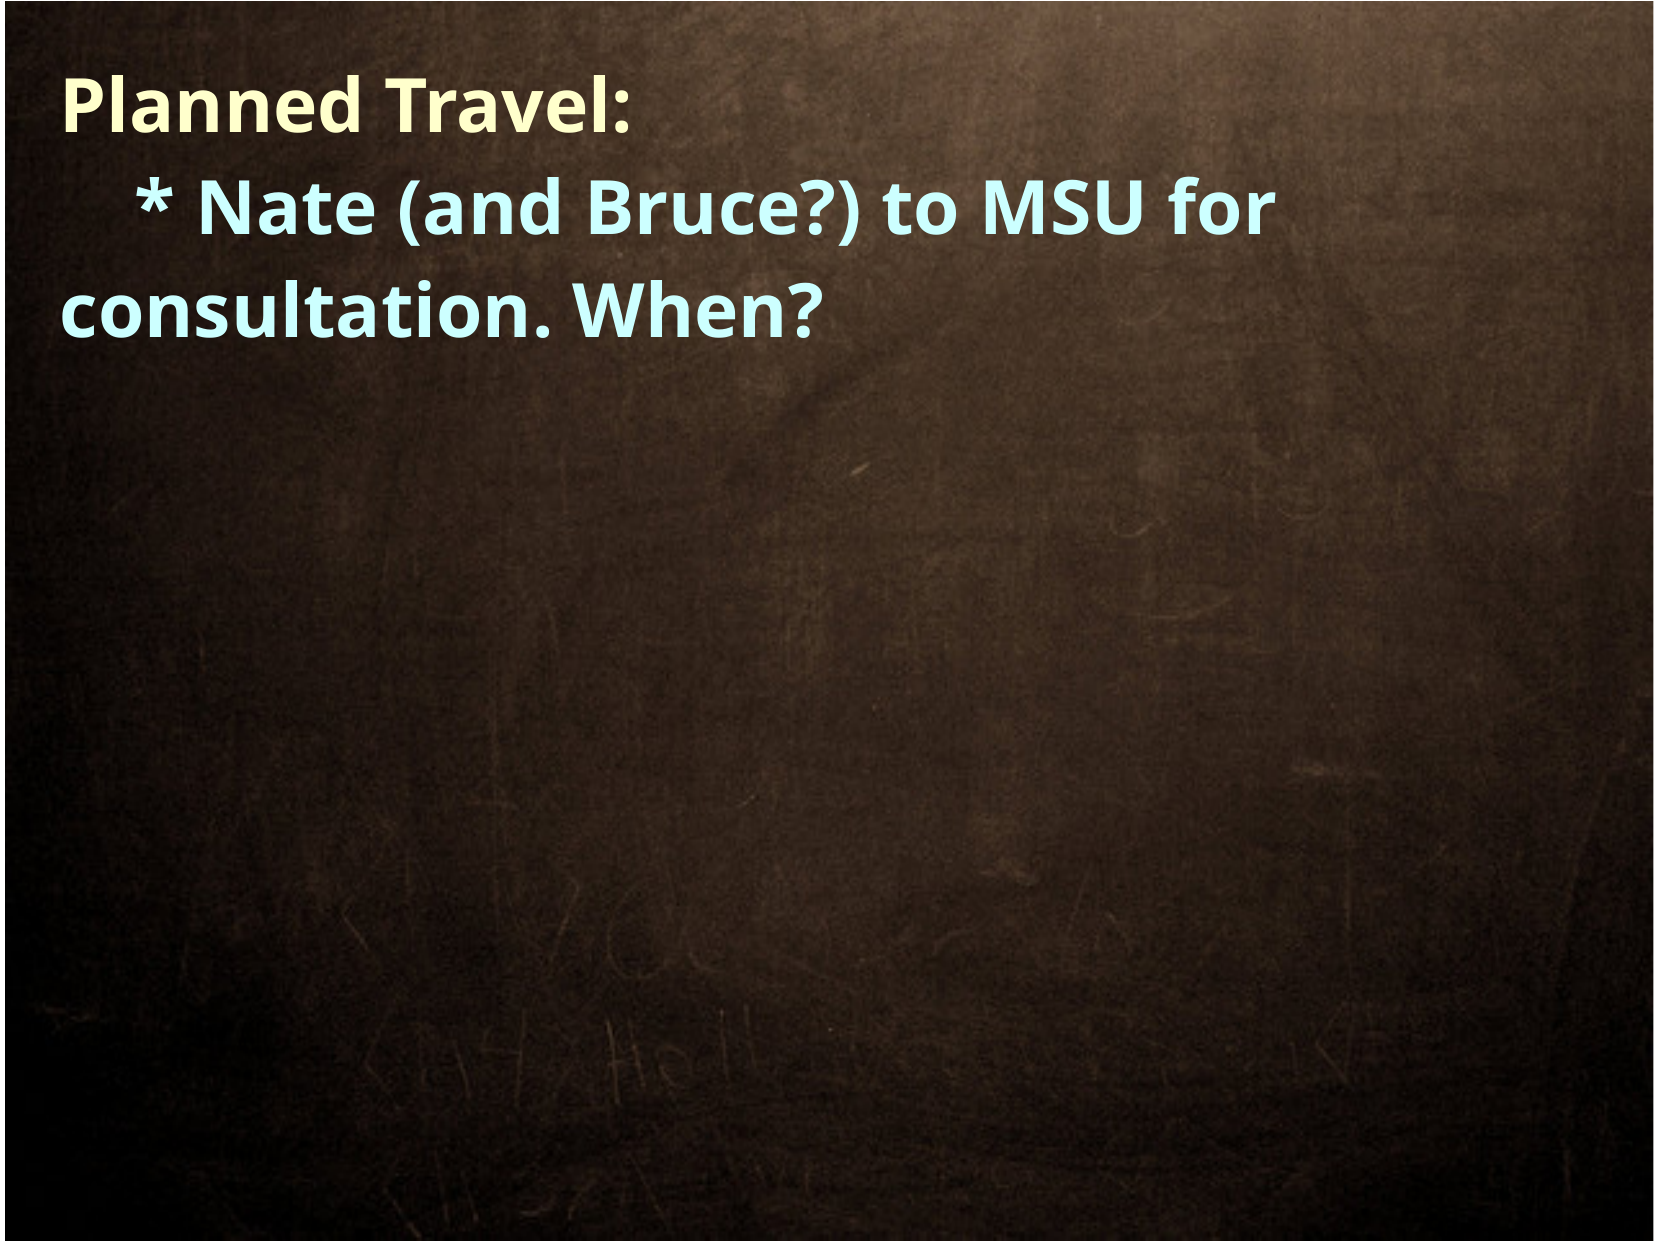

Planned Travel:
	* Nate (and Bruce?) to MSU for consultation. When?